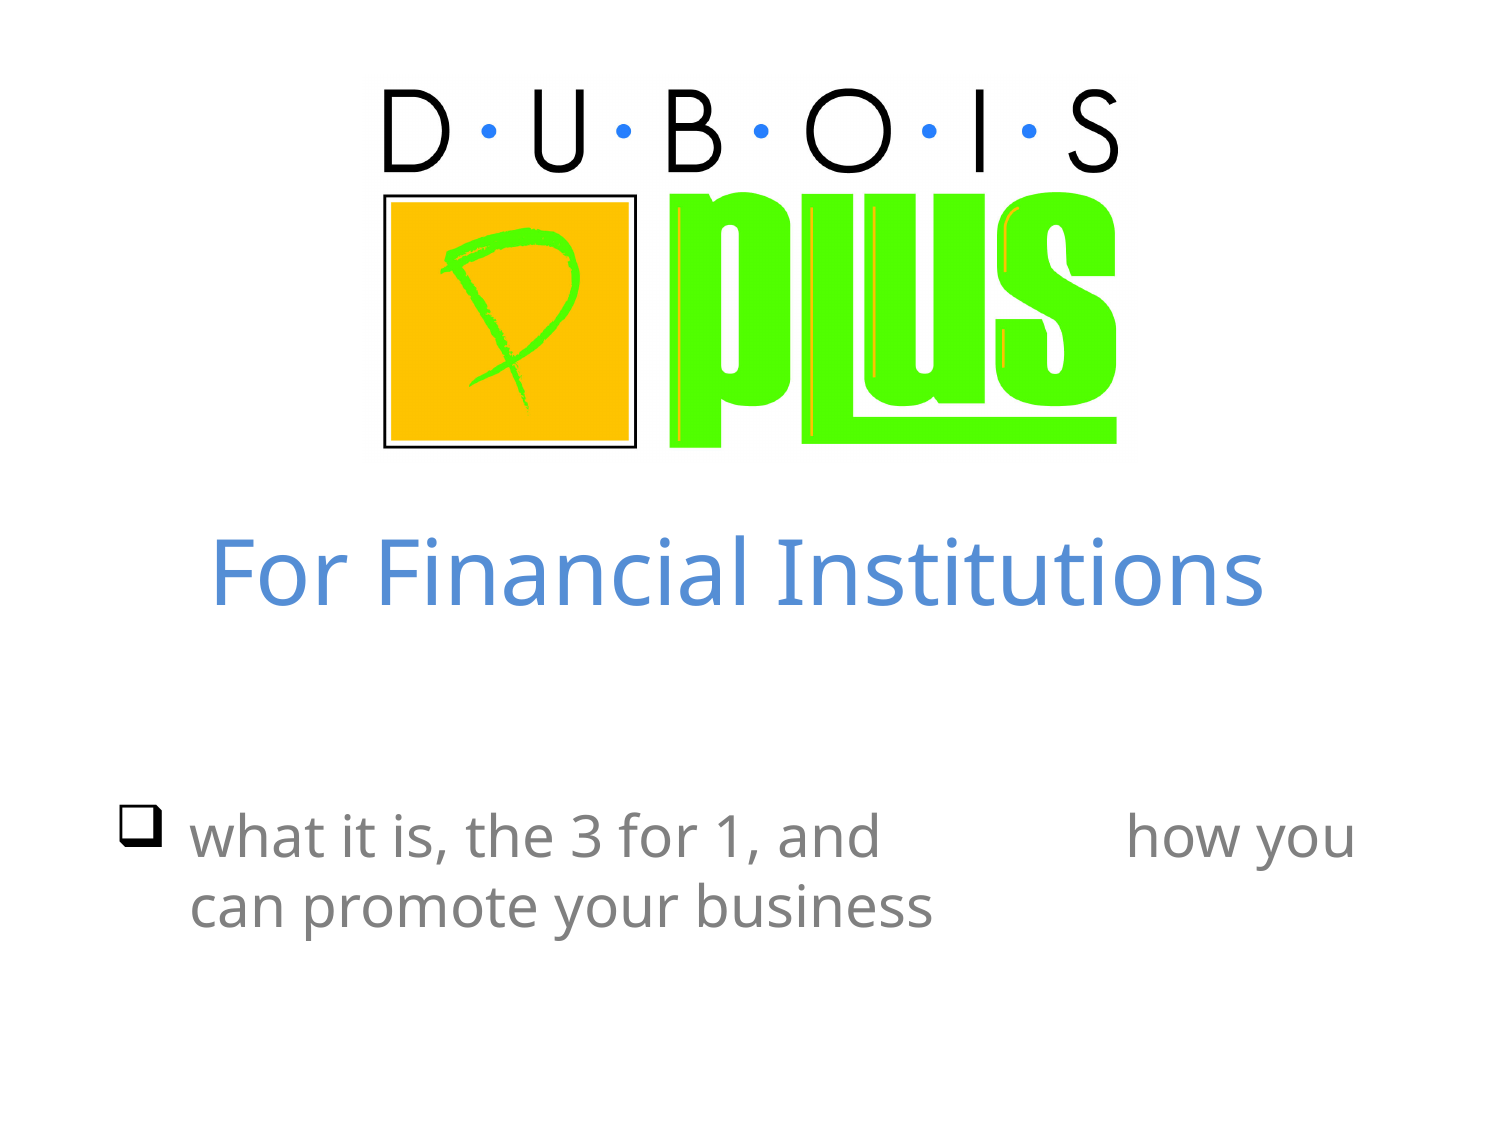

# For Financial Institutions
what it is, the 3 for 1, and how you can promote your business